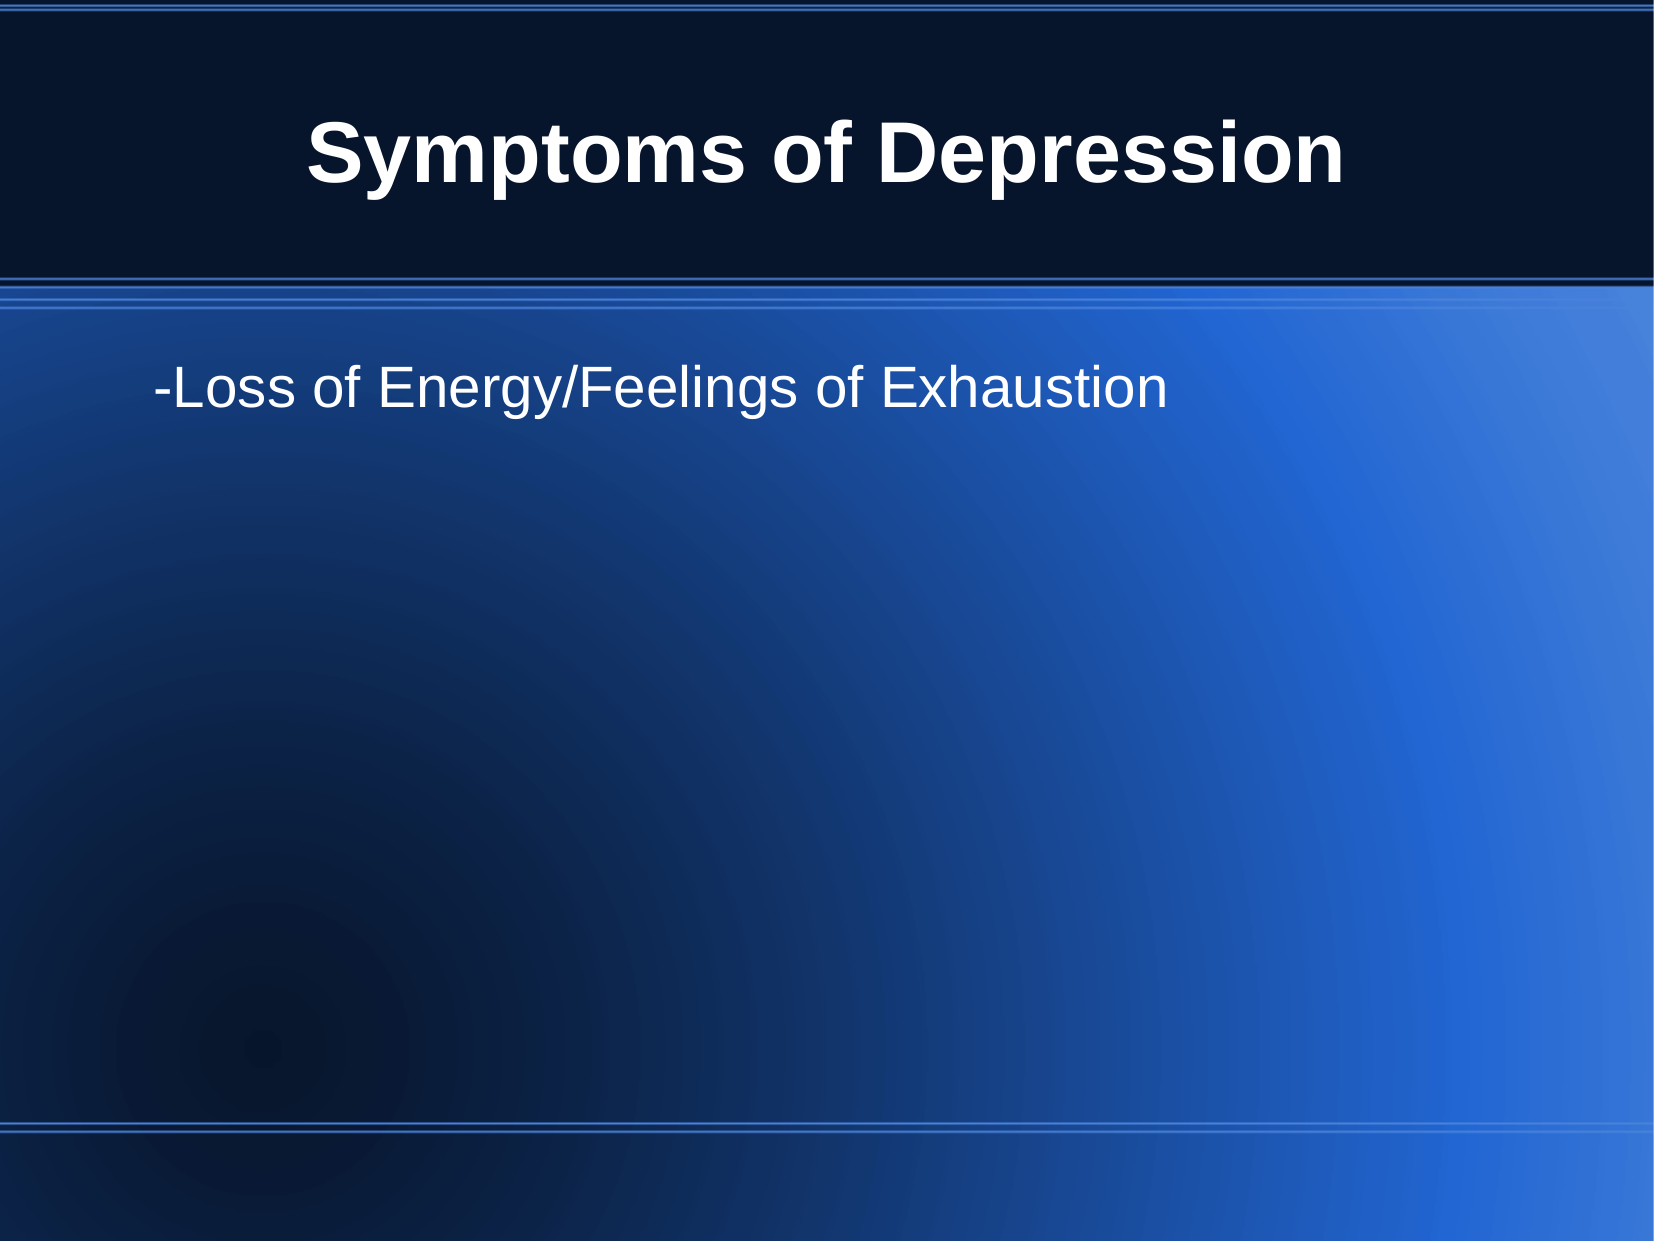

# Symptoms of Depression
-Loss of Energy/Feelings of Exhaustion